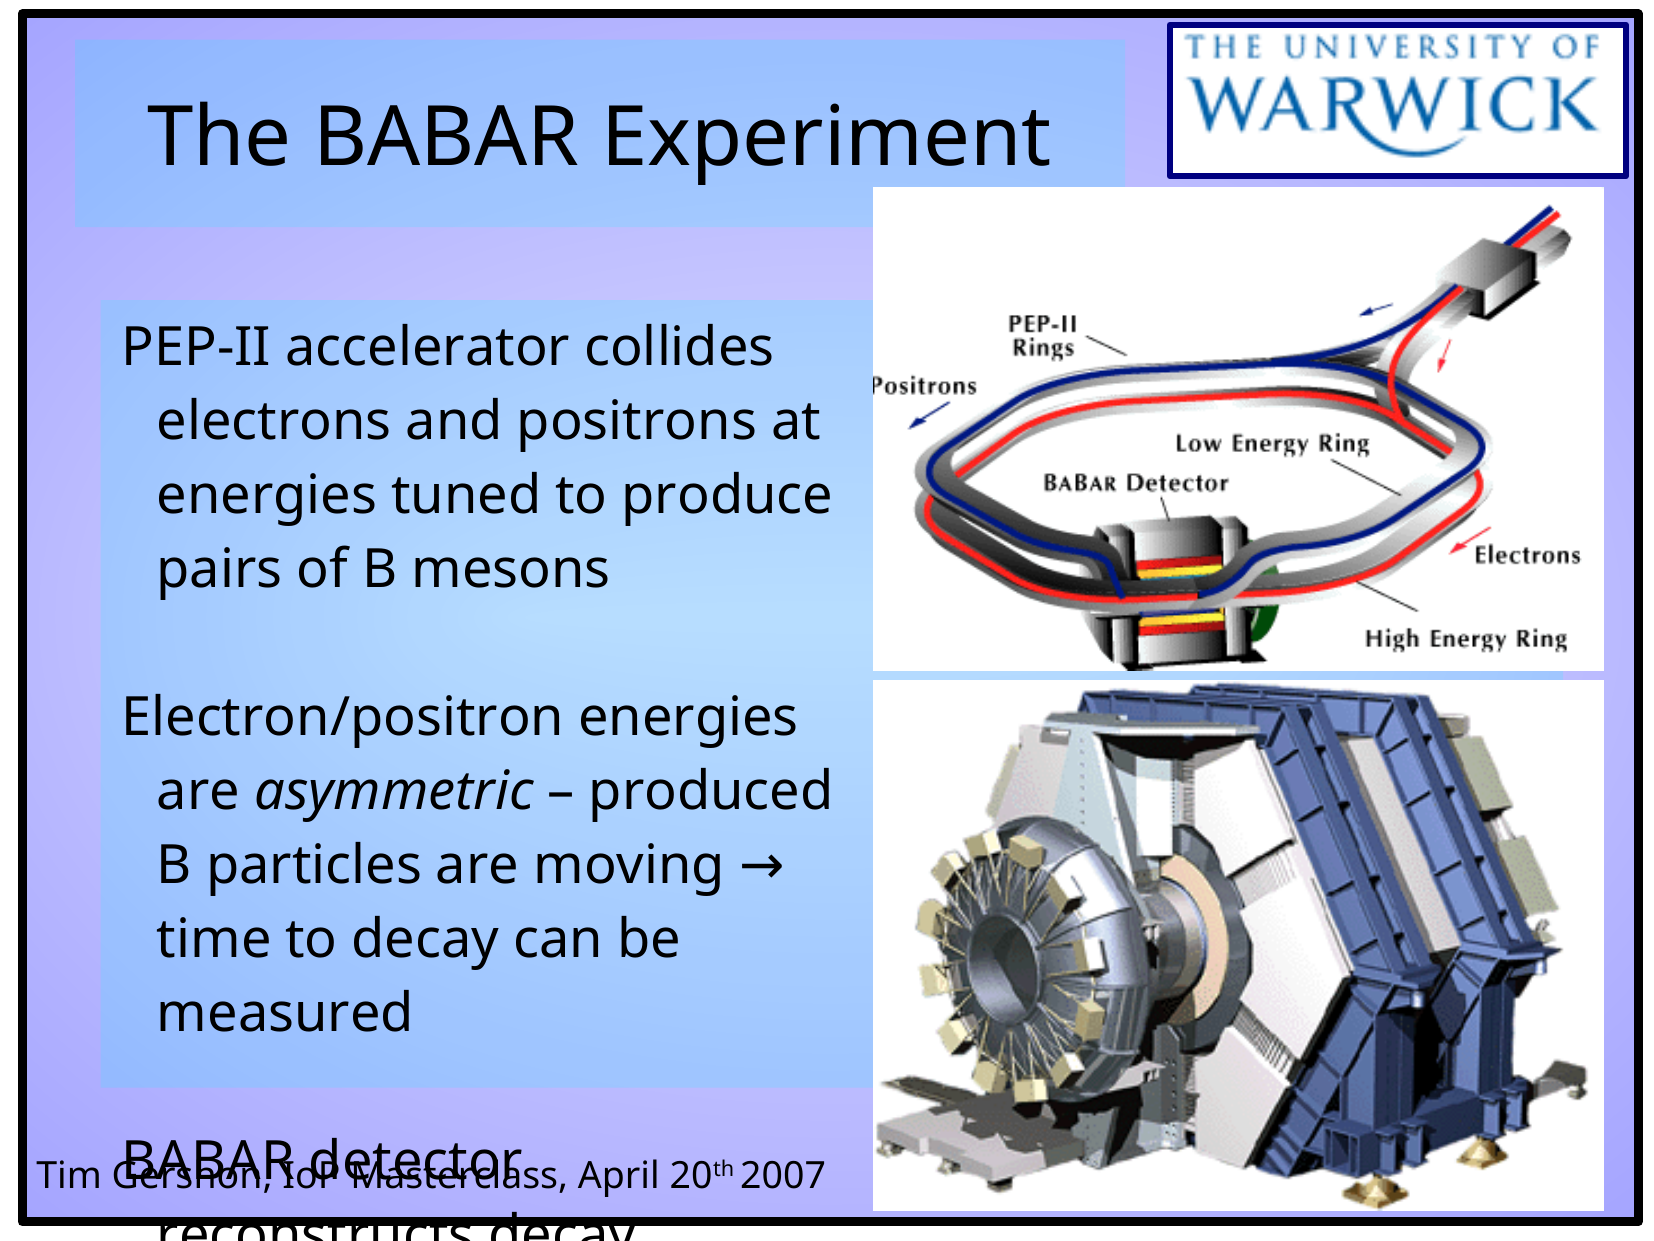

The BABAR Experiment
PEP-II accelerator collides electrons and positrons at energies tuned to produce pairs of B mesons
Electron/positron energies are asymmetric – produced B particles are moving → time to decay can be measured
BABAR detector reconstructs decay products of B mesons
Tim Gershon, IoP Masterclass, April 20th 2007